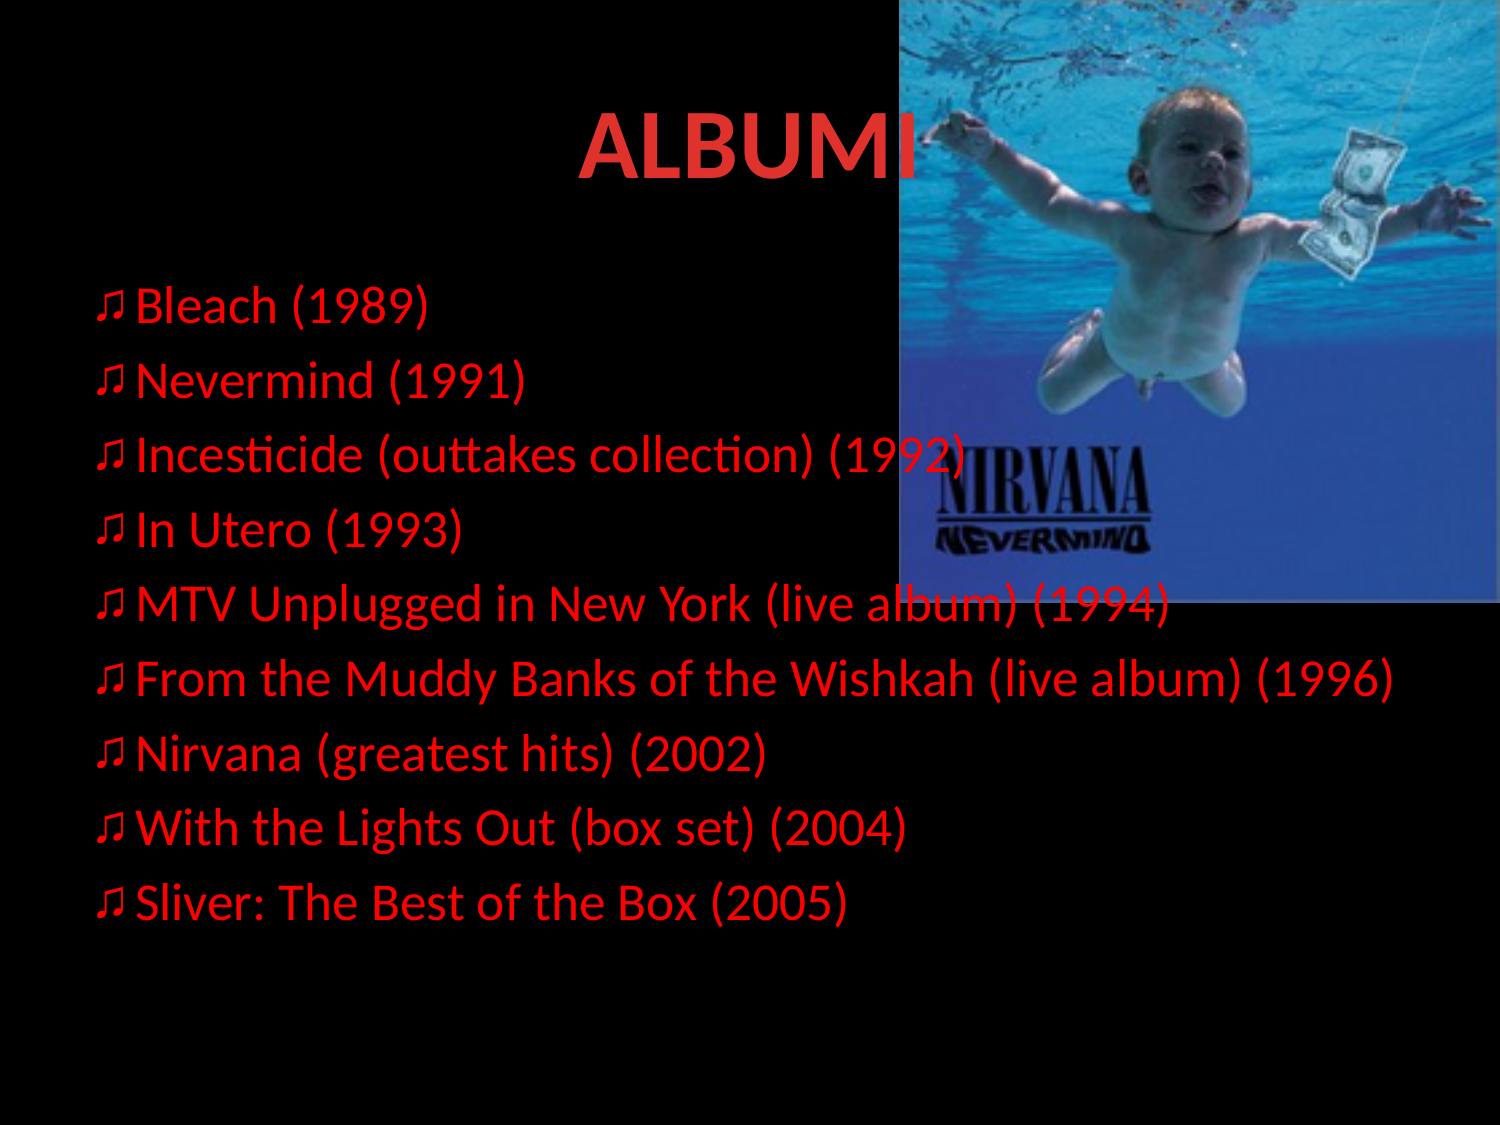

# ALBUMI
Bleach (1989)
Nevermind (1991)
Incesticide (outtakes collection) (1992)
In Utero (1993)
MTV Unplugged in New York (live album) (1994)
From the Muddy Banks of the Wishkah (live album) (1996)
Nirvana (greatest hits) (2002)
With the Lights Out (box set) (2004)
Sliver: The Best of the Box (2005)